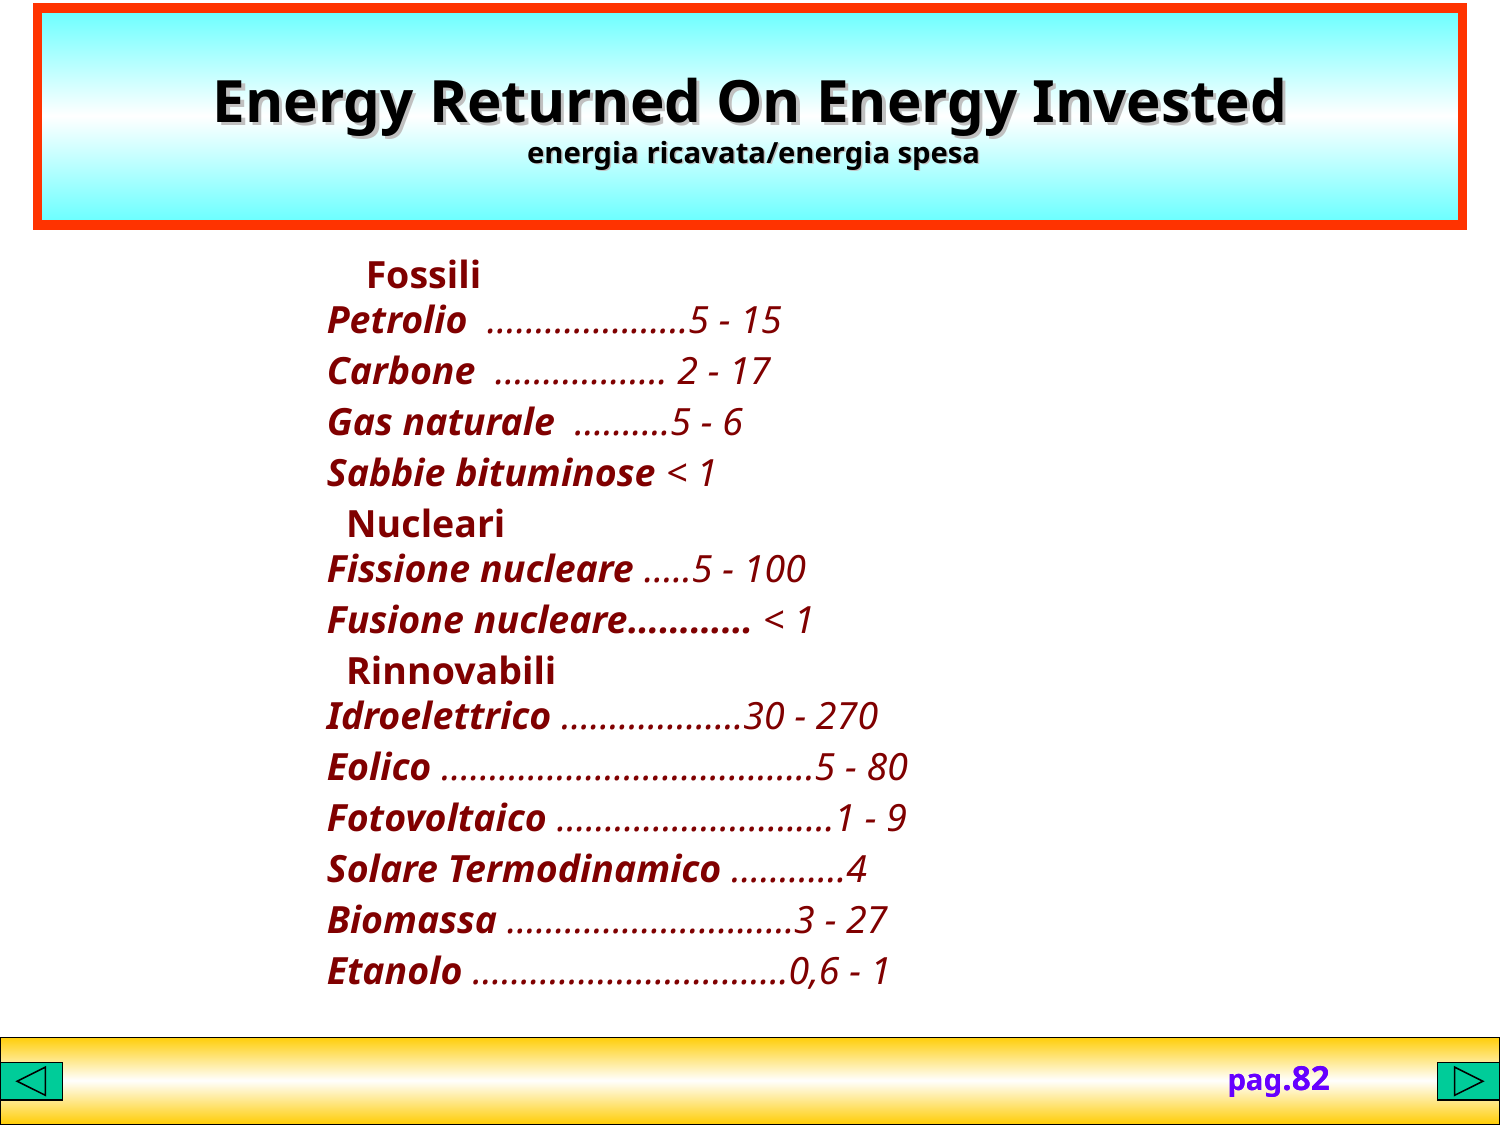

# Energy Returned On Energy Invested energia ricavata/energia spesa
 Fossili
Petrolio ………………...5 - 15
Carbone ……………… 2 - 17
Gas naturale ……….5 - 6
Sabbie bituminose < 1
 Nucleari
Fissione nucleare …..5 - 100
Fusione nucleare………… < 1
 Rinnovabili
Idroelettrico ……………….30 - 270
Eolico ………………………..…..…..5 - 80
Fotovoltaico ……………………..…1 - 9
Solare Termodinamico ..….……4
Biomassa ……………………..….3 - 27
Etanolo ………………………..….0,6 - 1
pag.
82